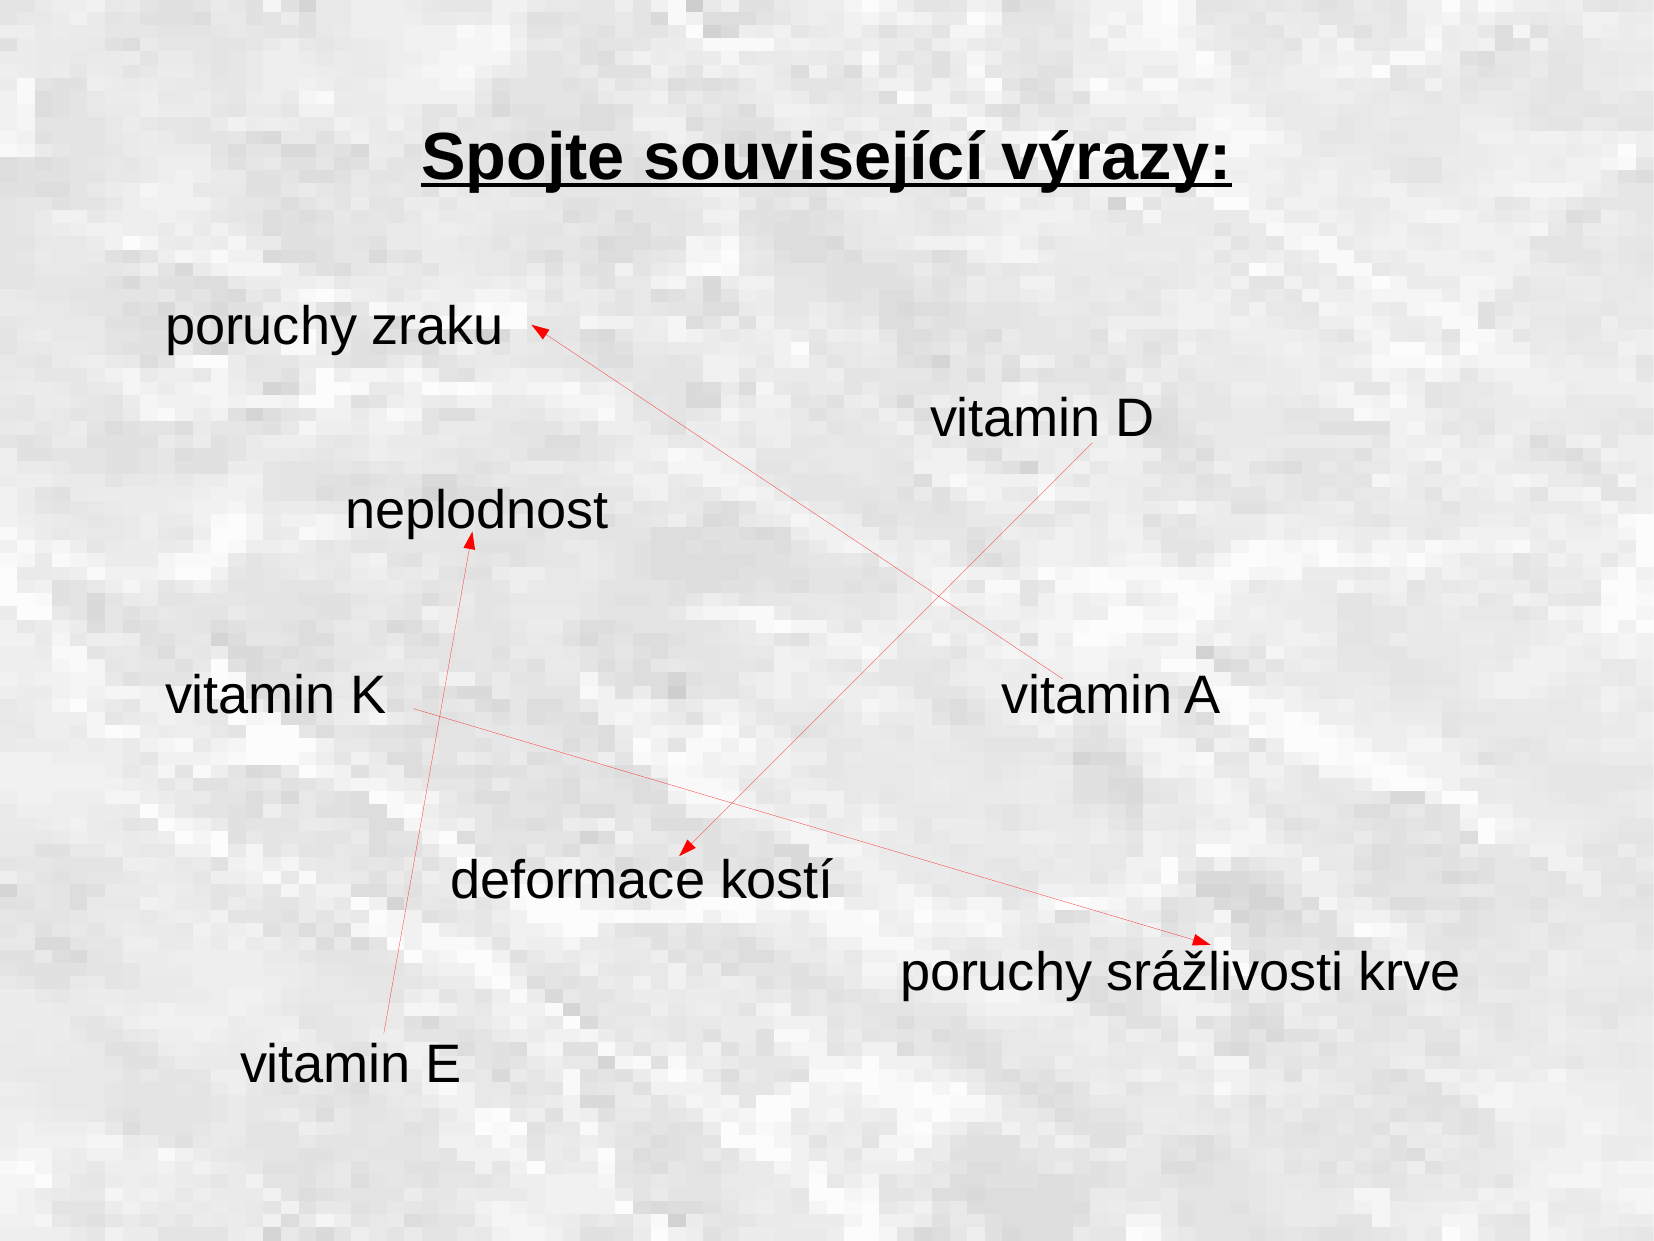

# Spojte související výrazy:
poruchy zraku
 vitamin D
 neplodnost
vitamin K vitamin A
 deformace kostí
 poruchy srážlivosti krve
 vitamin E